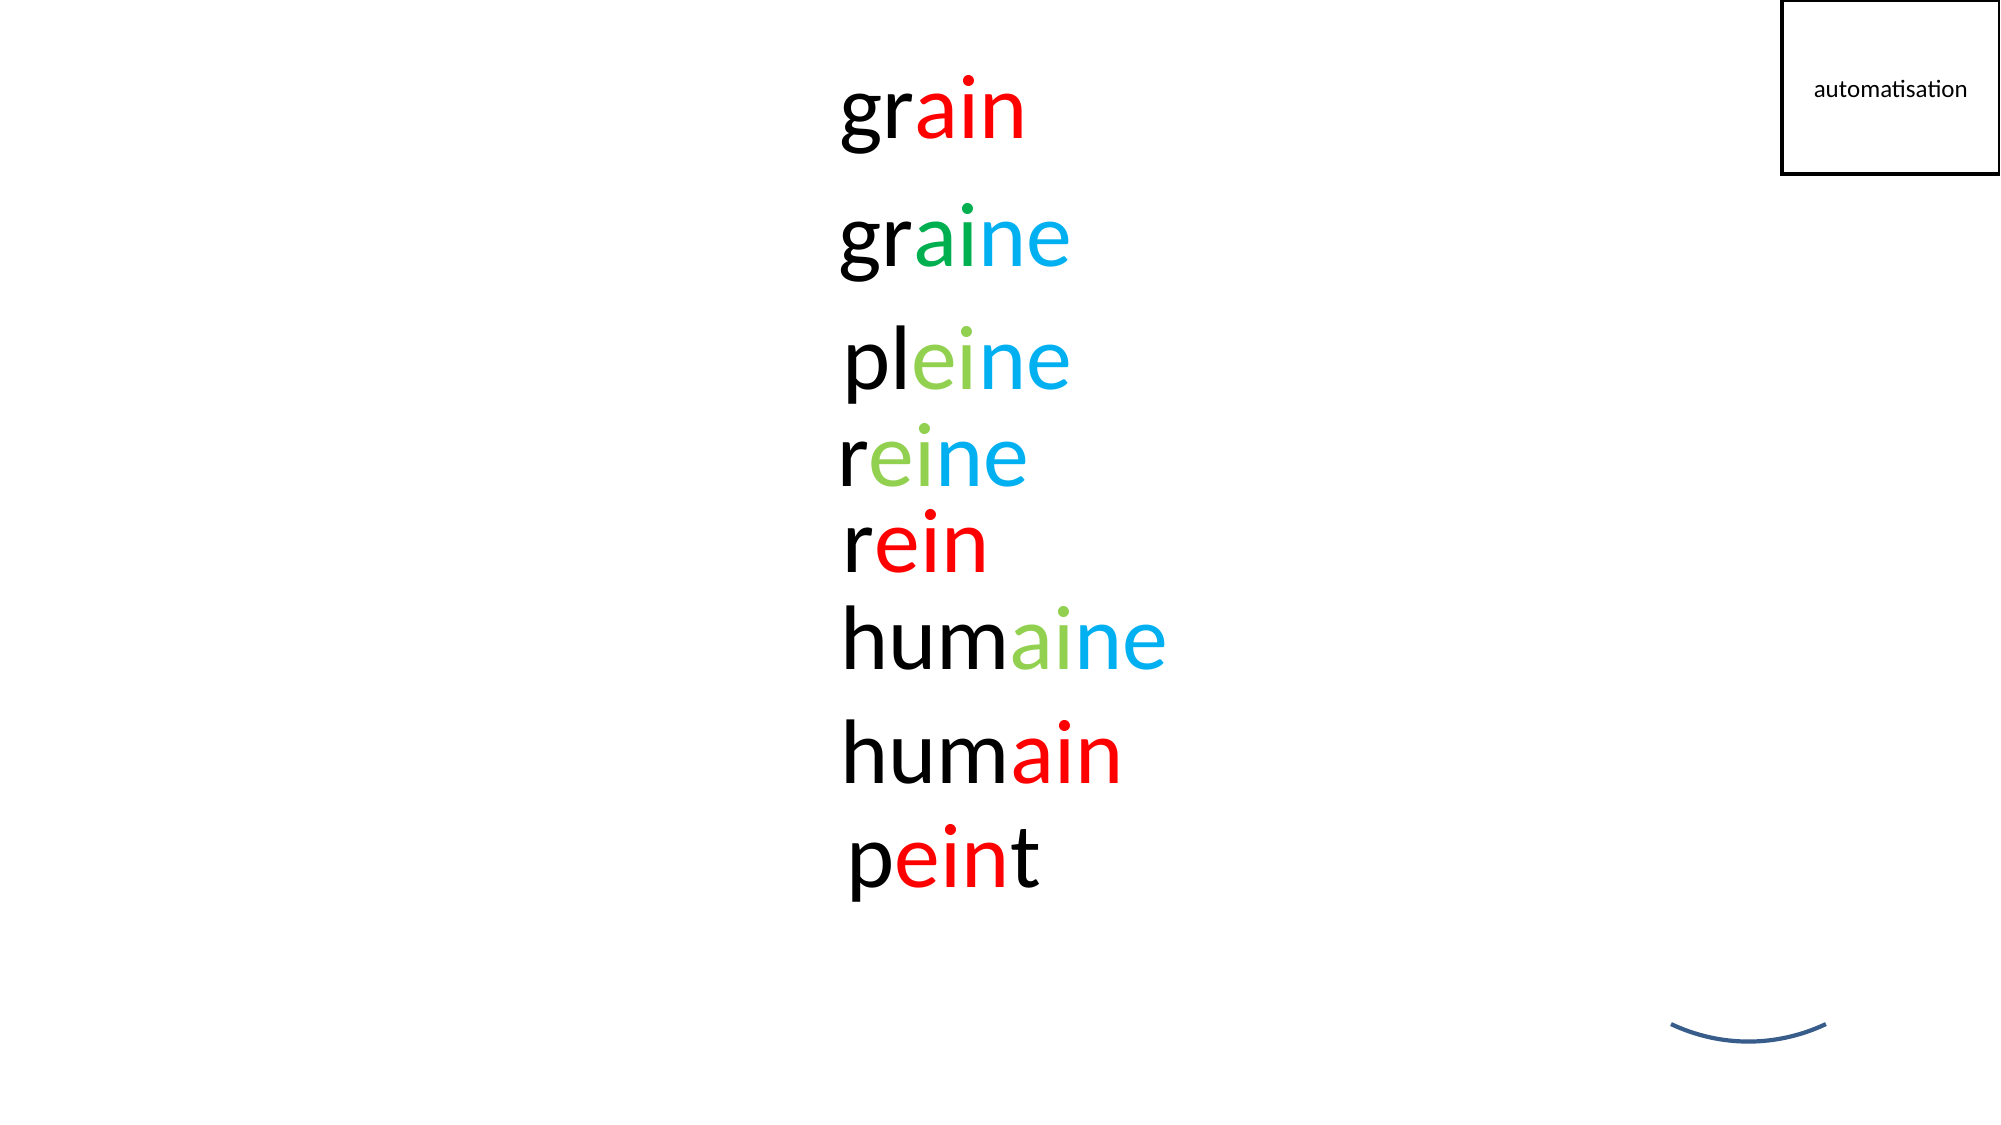

automatisation
grain
 graine
pleine
reine
rein
humaine
humain
 peint